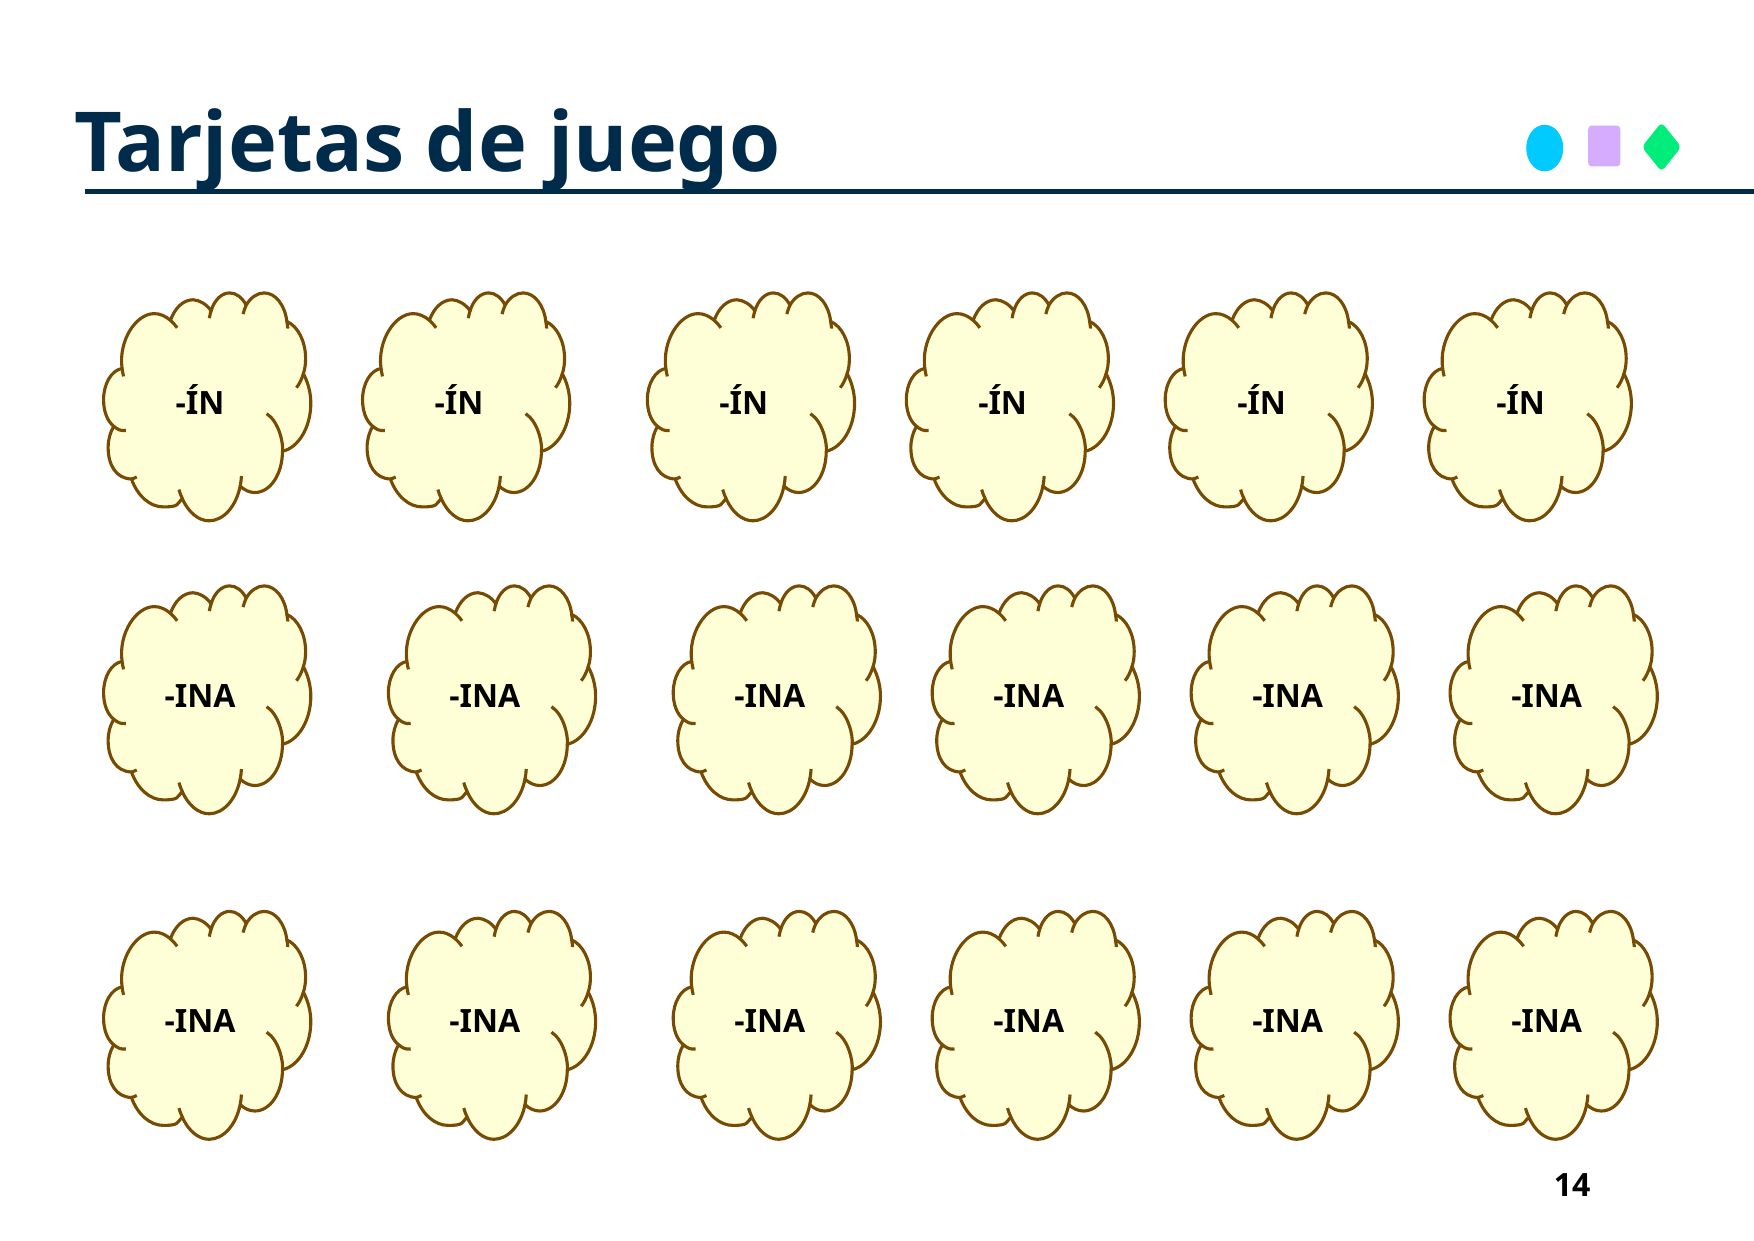

# Tarjetas de juego
-ÍN
-ÍN
-ÍN
-ÍN
-ÍN
-ÍN
-INA
-INA
-INA
-INA
-INA
-INA
-INA
-INA
-INA
-INA
-INA
-INA